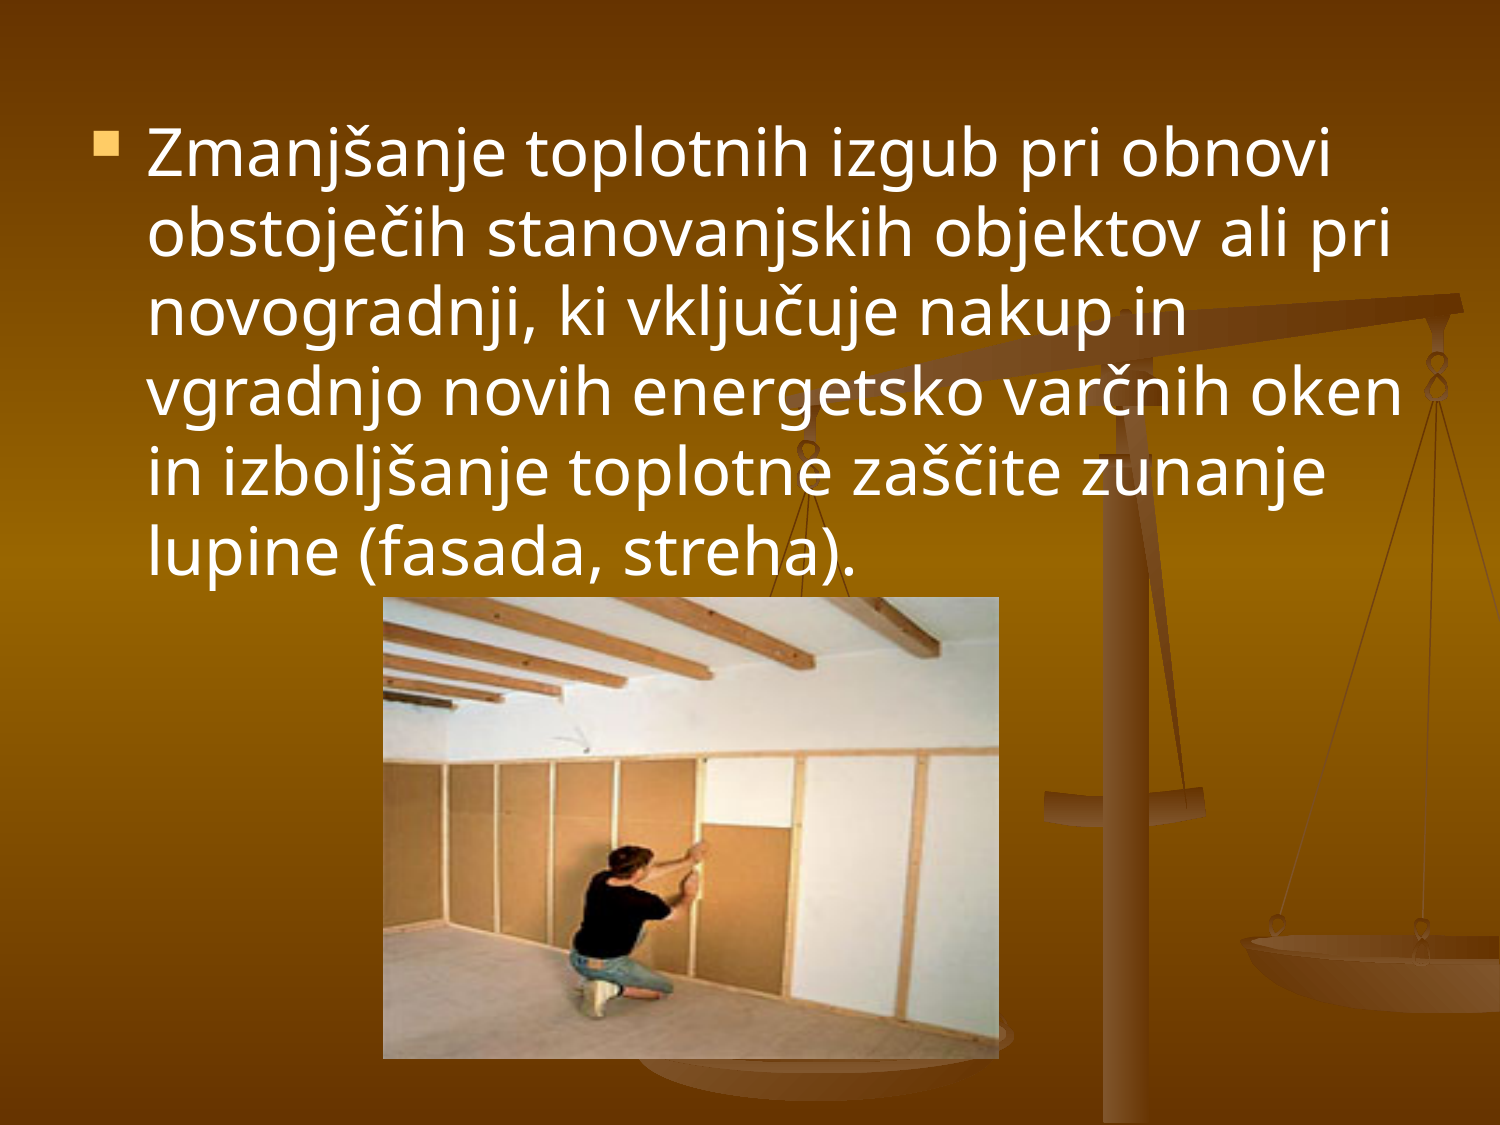

# Zmanjšanje toplotnih izgub pri obnovi obstoječih stanovanjskih objektov ali pri novogradnji, ki vključuje nakup in vgradnjo novih energetsko varčnih oken in izboljšanje toplotne zaščite zunanje lupine (fasada, streha).